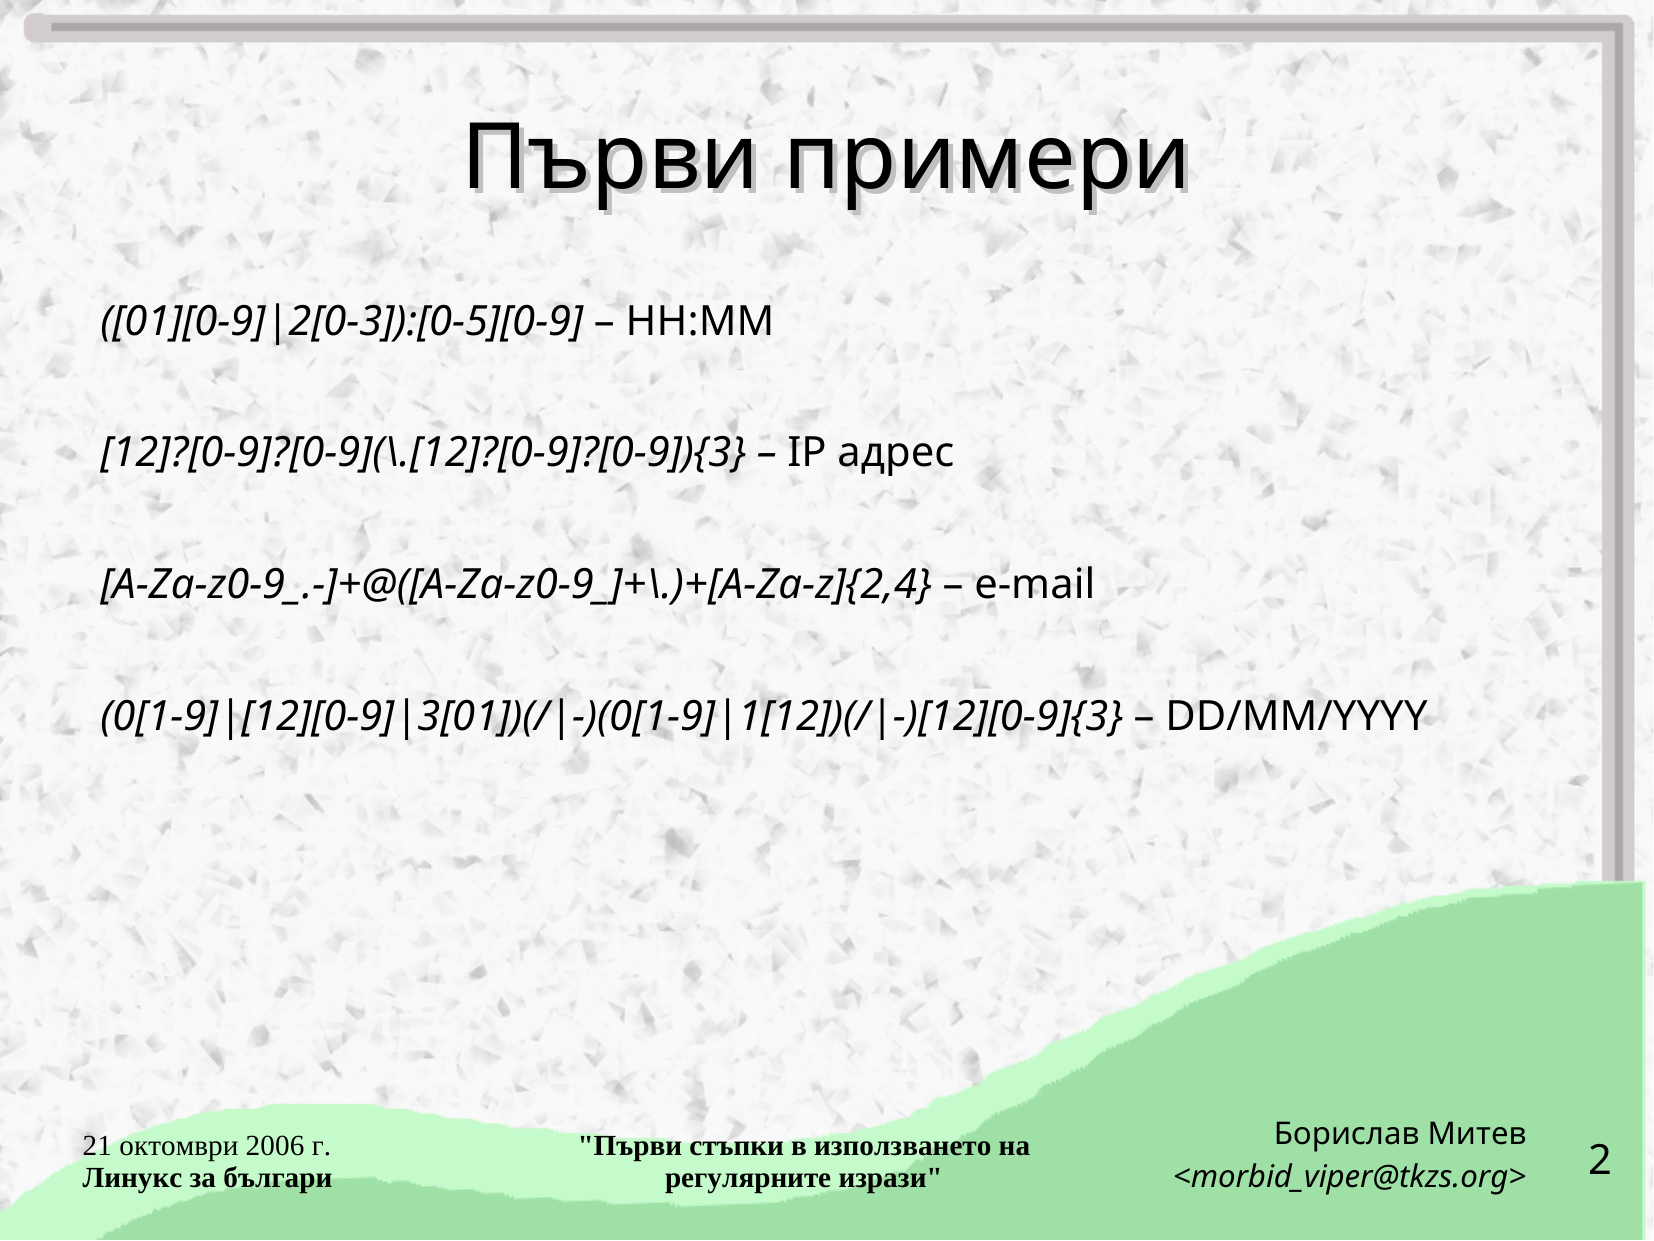

# Първи примери
([01][0-9]|2[0-3]):[0-5][0-9] – HH:MM
[12]?[0-9]?[0-9](\.[12]?[0-9]?[0-9]){3} – IP адрес
[A-Za-z0-9_.-]+@([A-Za-z0-9_]+\.)+[A-Za-z]{2,4} – e-mail
(0[1-9]|[12][0-9]|3[01])(/|-)(0[1-9]|1[12])(/|-)[12][0-9]{3} – DD/MM/YYYY
2